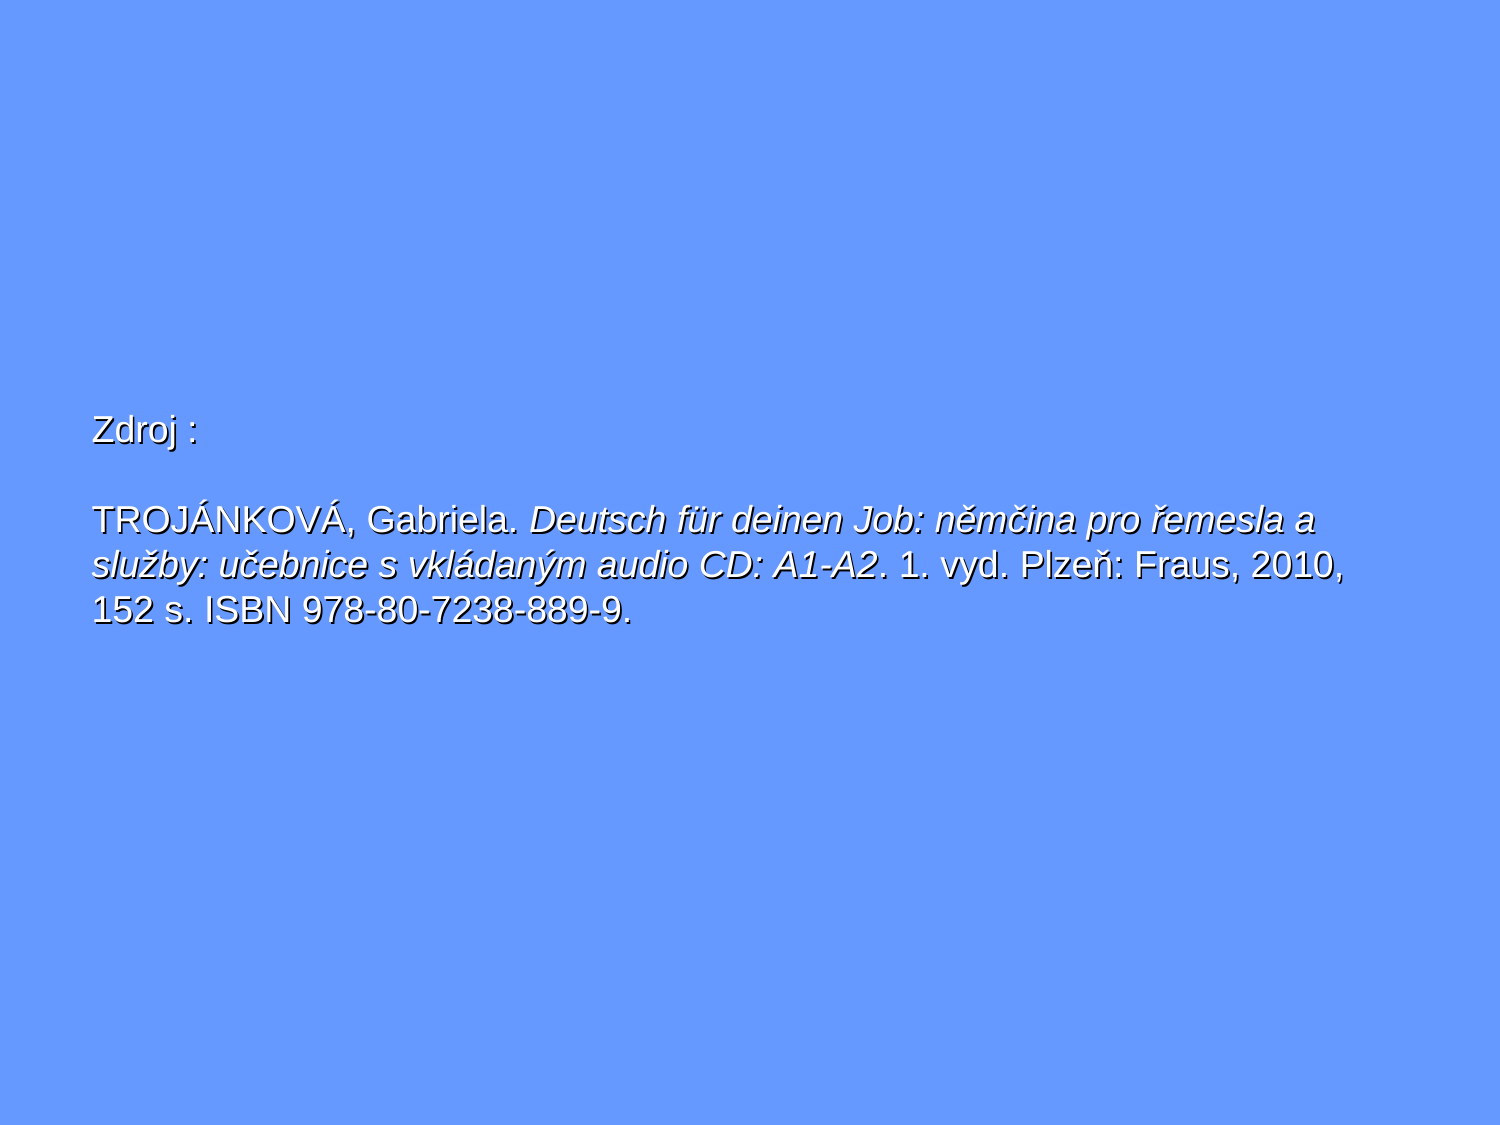

#
Zdroj :
TROJÁNKOVÁ, Gabriela. Deutsch für deinen Job: němčina pro řemesla a služby: učebnice s vkládaným audio CD: A1-A2. 1. vyd. Plzeň: Fraus, 2010, 152 s. ISBN 978-80-7238-889-9.